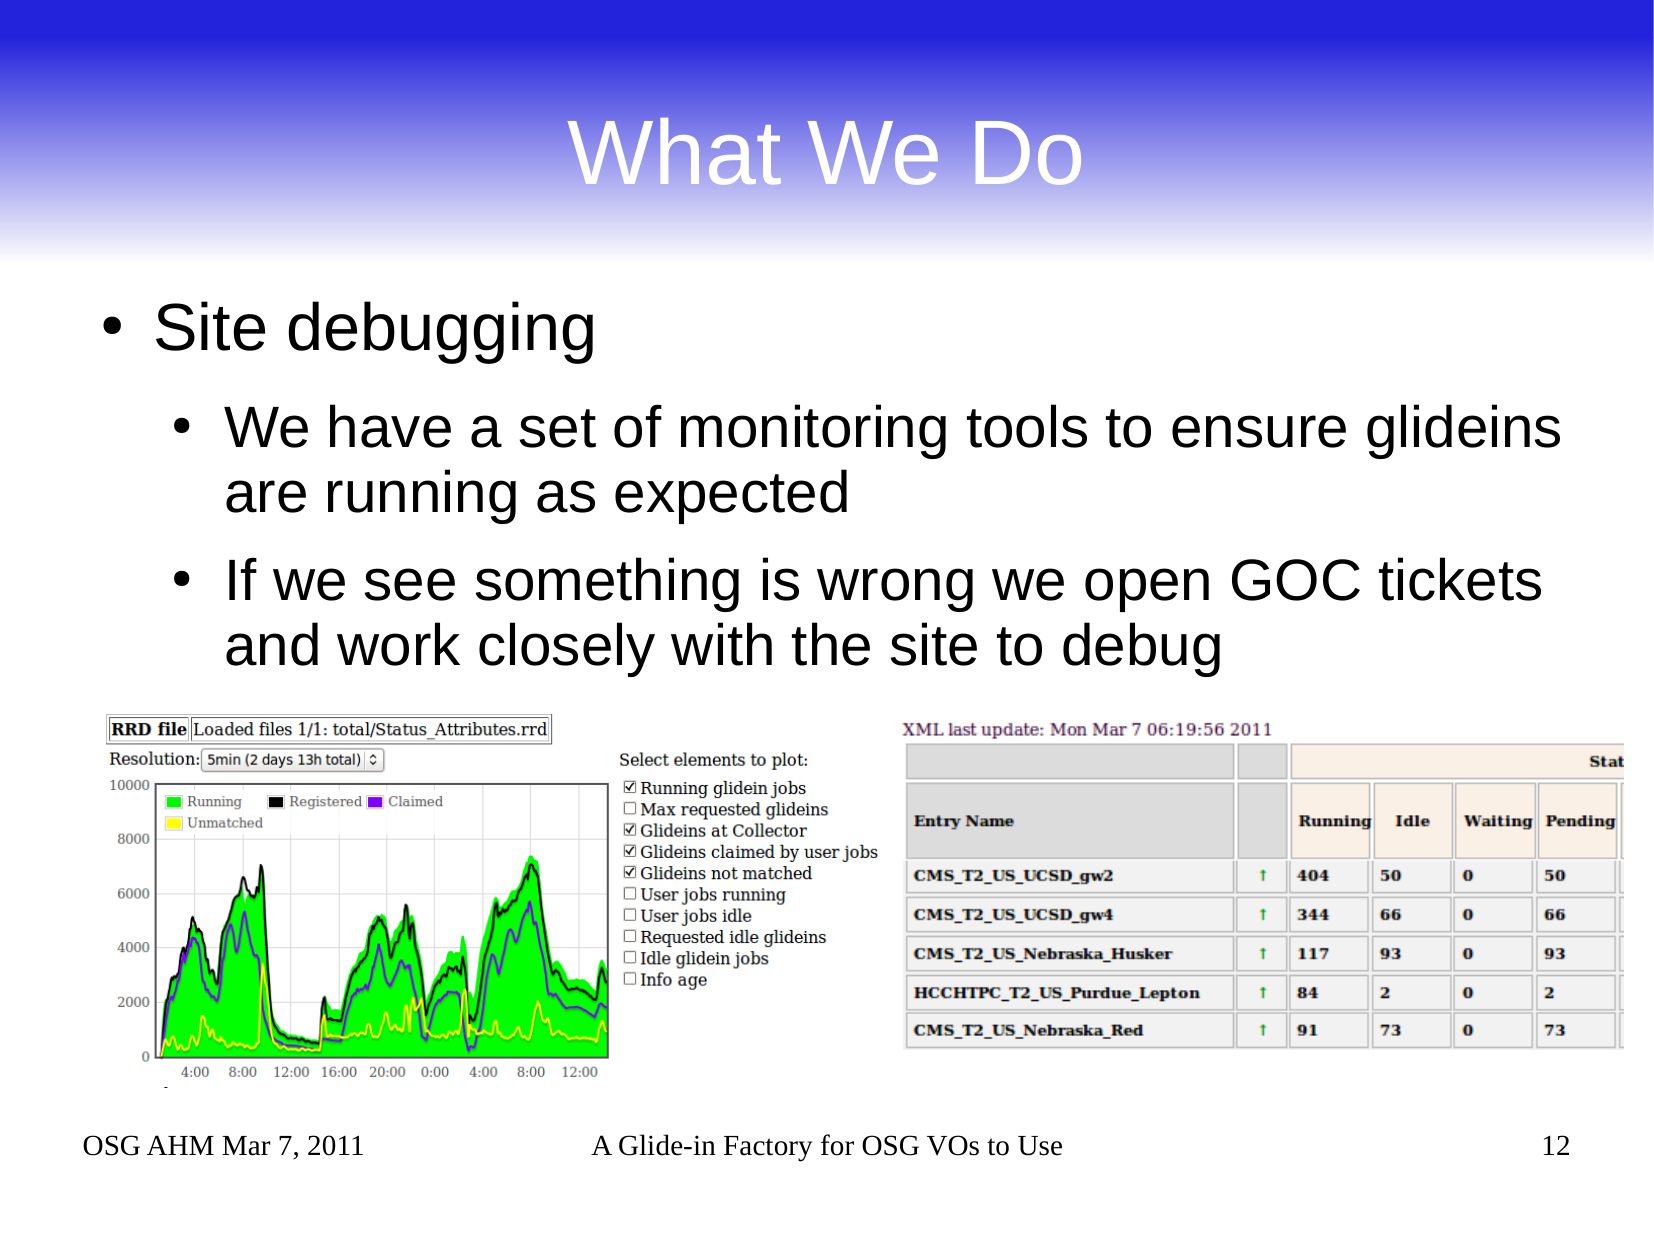

# What We Do
Site debugging
We have a set of monitoring tools to ensure glideins are running as expected
If we see something is wrong we open GOC tickets and work closely with the site to debug
OSG AHM Mar 7, 2011
A Glide-in Factory for OSG VOs to Use
12